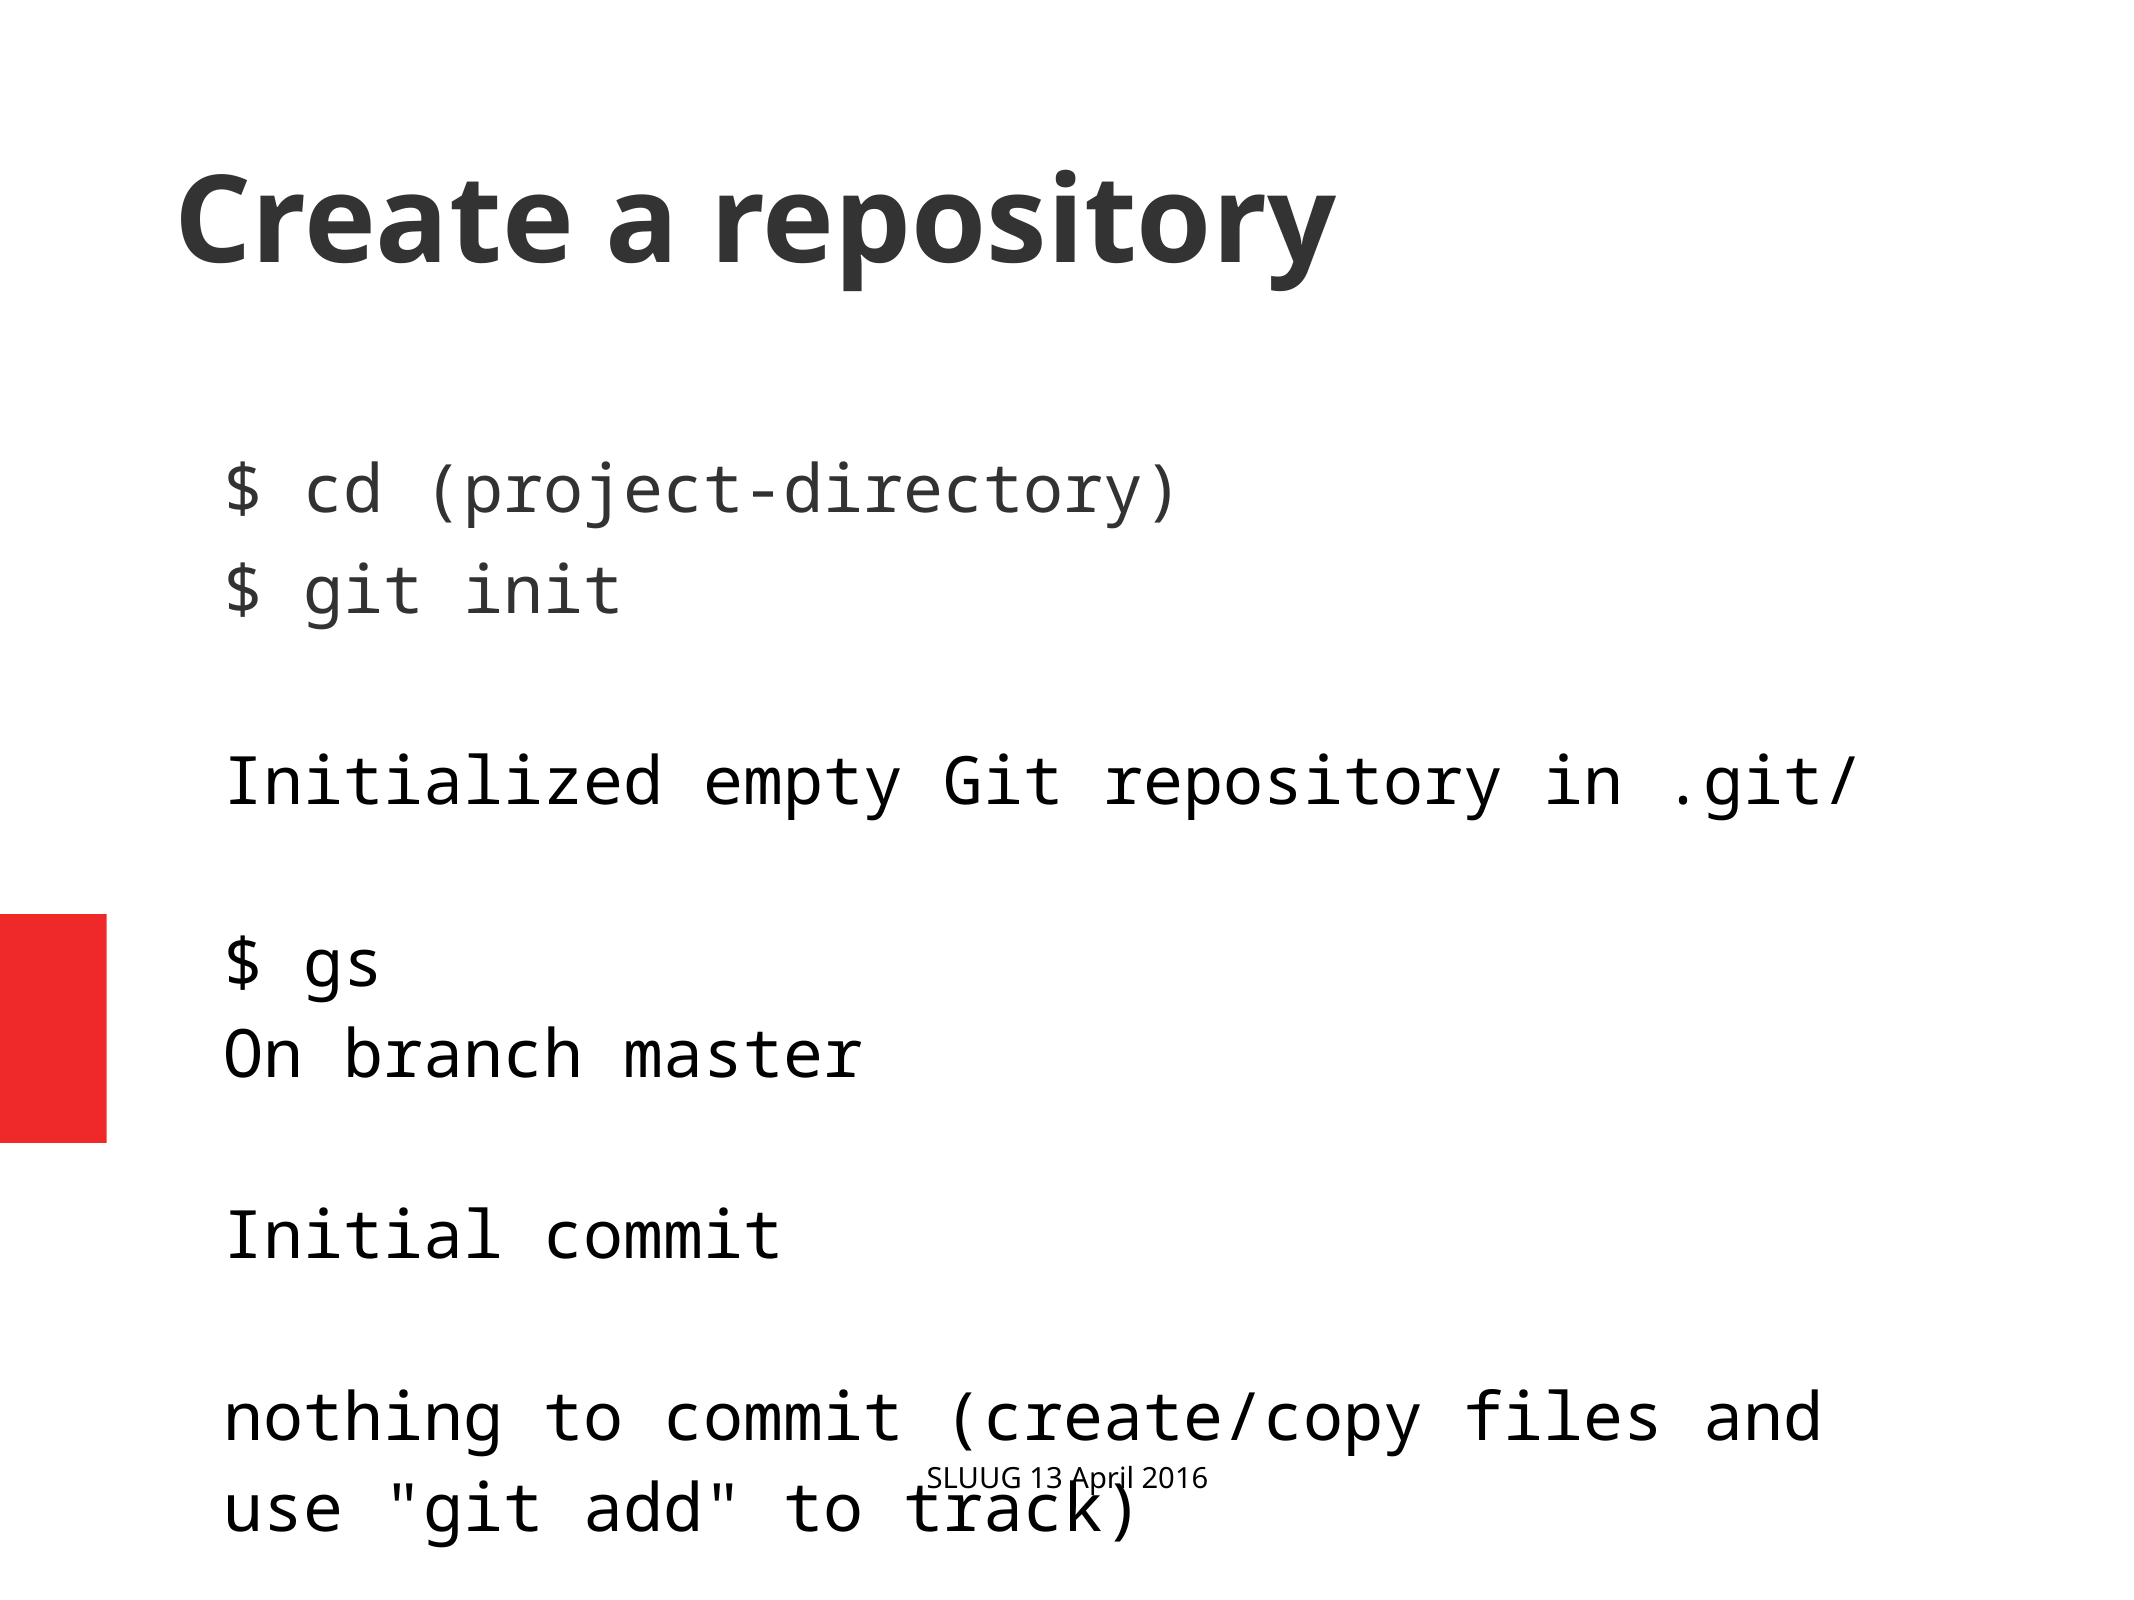

# Create a repository
$ cd (project-directory)
$ git init
Initialized empty Git repository in .git/
$ gs
On branch master
Initial commit
nothing to commit (create/copy files and use "git add" to track)